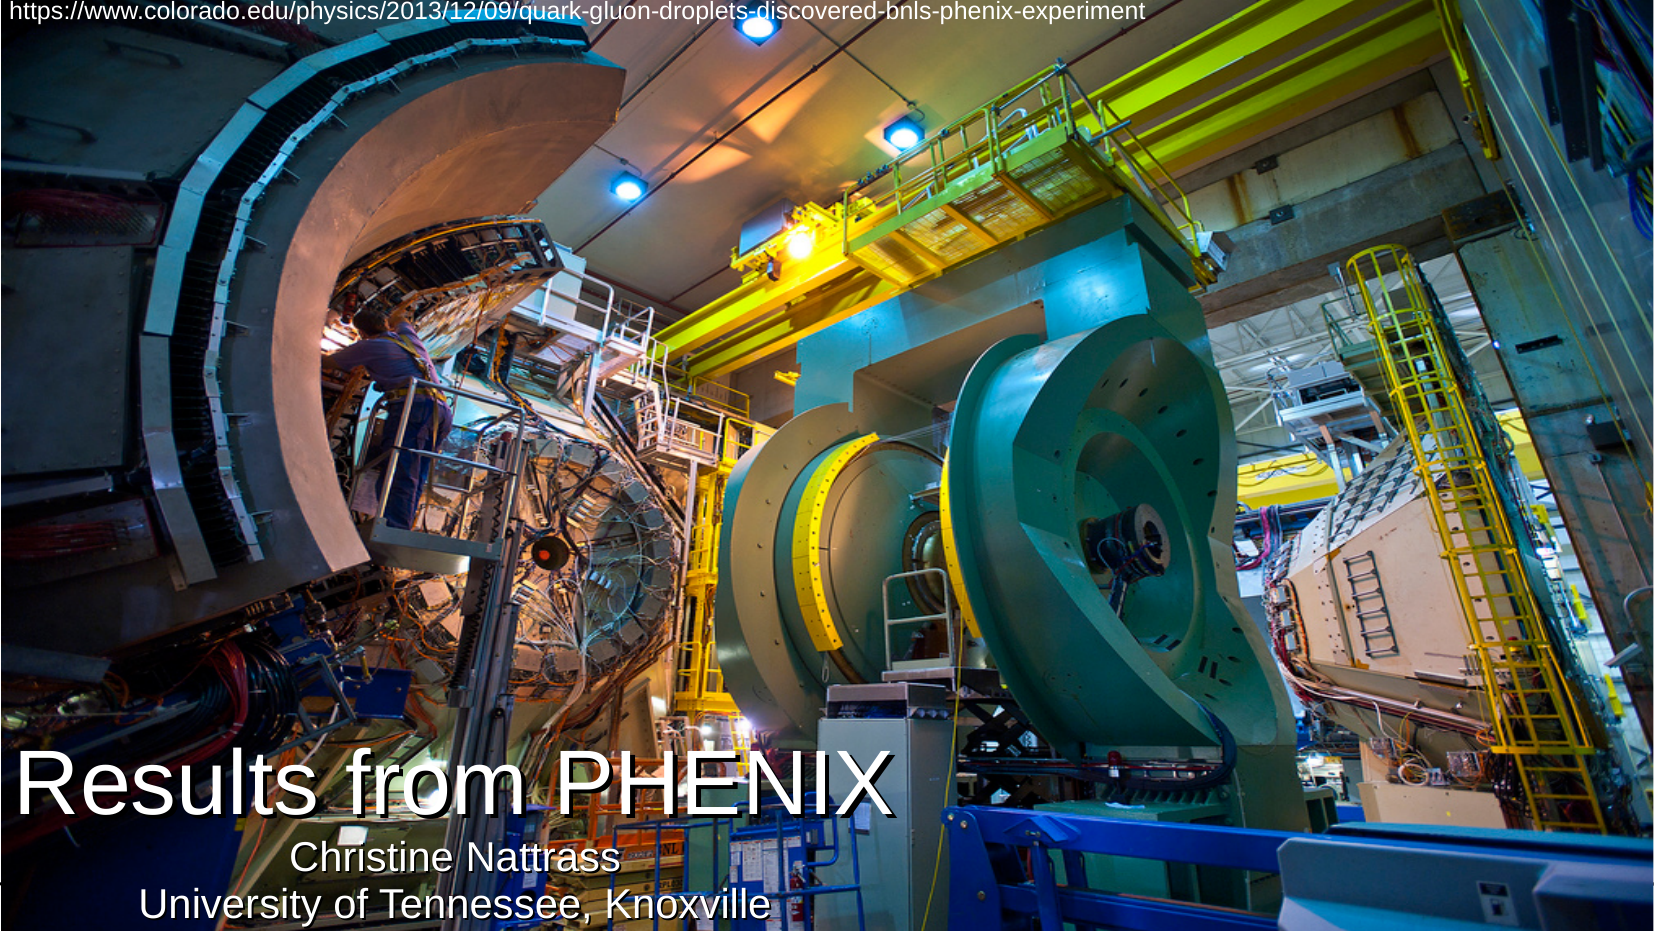

https://www.colorado.edu/physics/2013/12/09/quark-gluon-droplets-discovered-bnls-phenix-experiment
# Results from PHENIX Christine Nattrass University of Tennessee, Knoxville